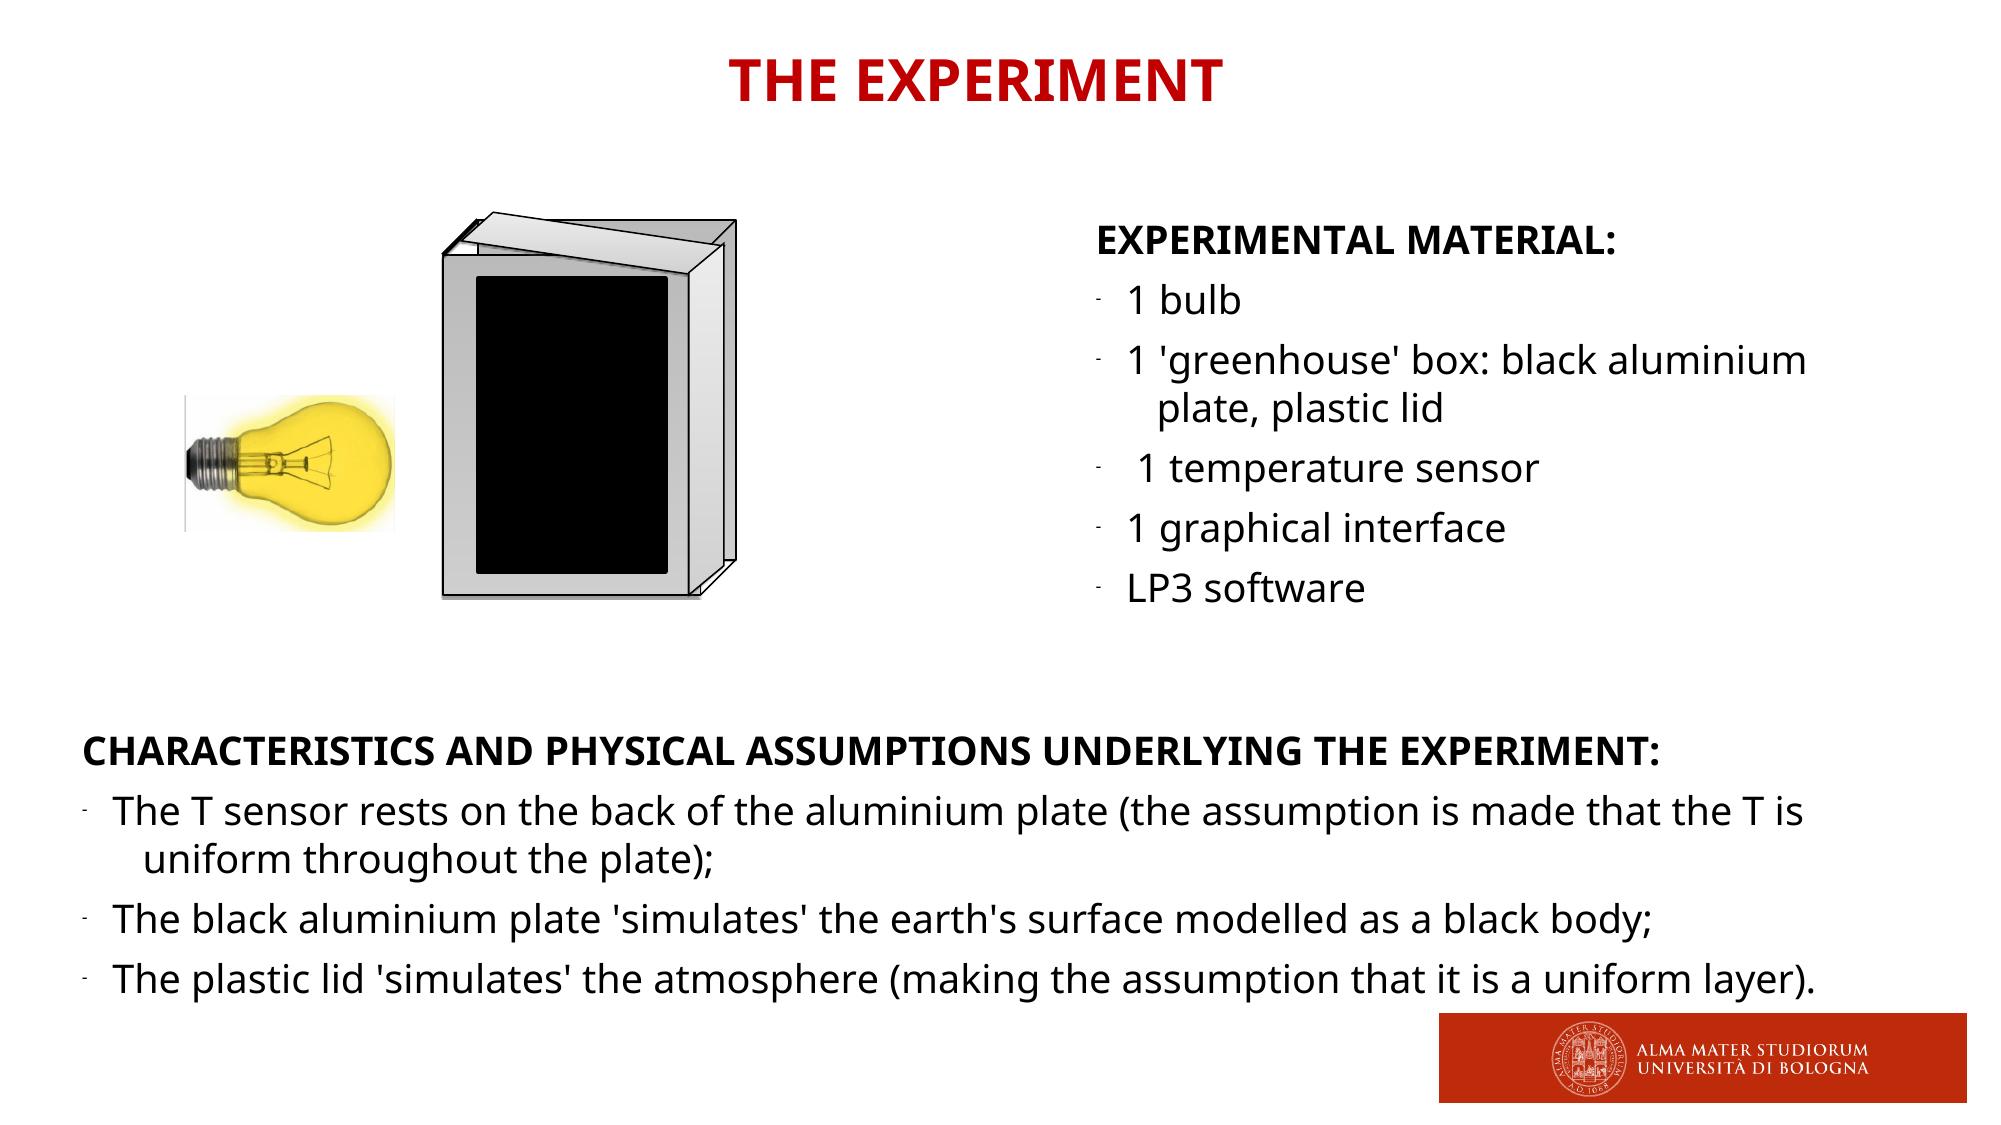

THE EXPERIMENT
EXPERIMENTAL MATERIAL:
1 bulb
1 'greenhouse' box: black aluminium plate, plastic lid
 1 temperature sensor
1 graphical interface
LP3 software
CHARACTERISTICS AND PHYSICAL ASSUMPTIONS UNDERLYING THE EXPERIMENT:
The T sensor rests on the back of the aluminium plate (the assumption is made that the T is uniform throughout the plate);
The black aluminium plate 'simulates' the earth's surface modelled as a black body;
The plastic lid 'simulates' the atmosphere (making the assumption that it is a uniform layer).